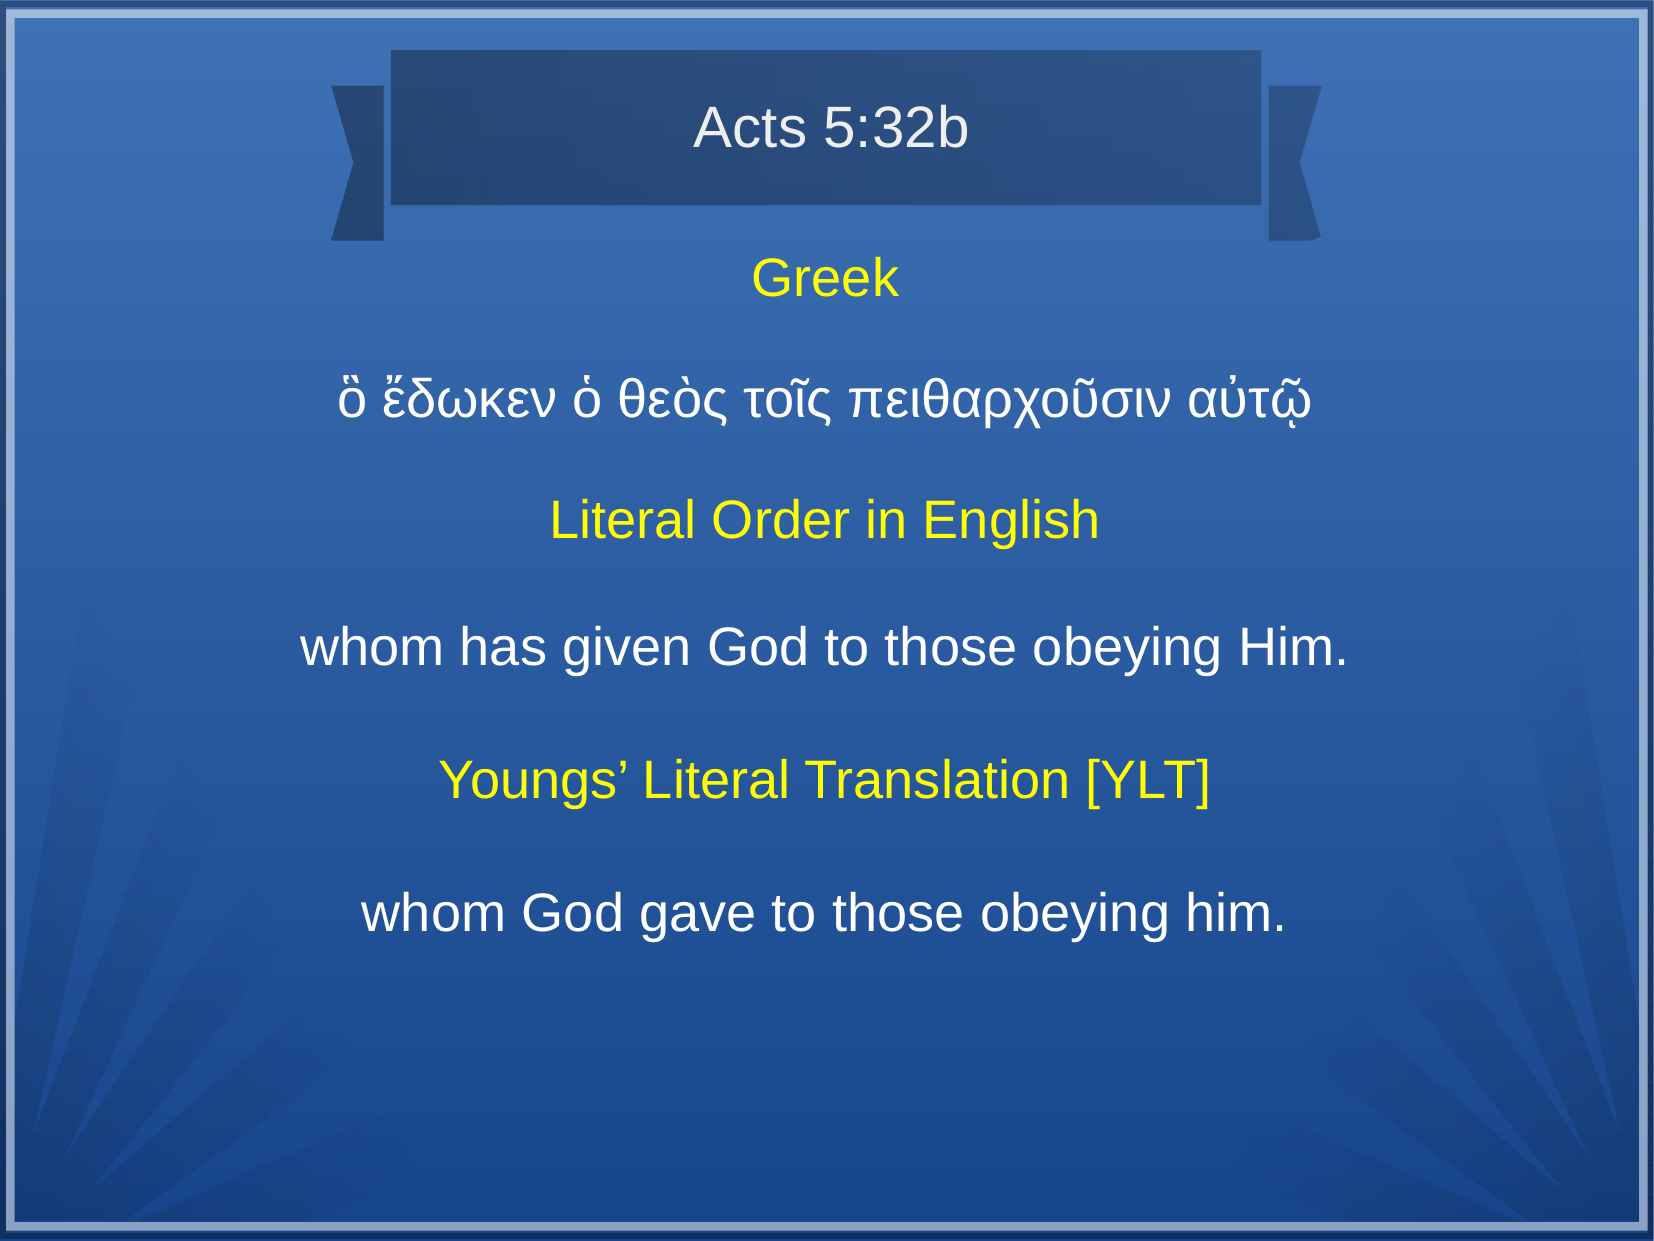

Acts 5:32b
Greek
ὃ ἔδωκεν ὁ θεὸς τοῖς πειθαρχοῦσιν αὐτῷ
Literal Order in English
whom has given God to those obeying Him.
Youngs’ Literal Translation [YLT]
whom God gave to those obeying him.